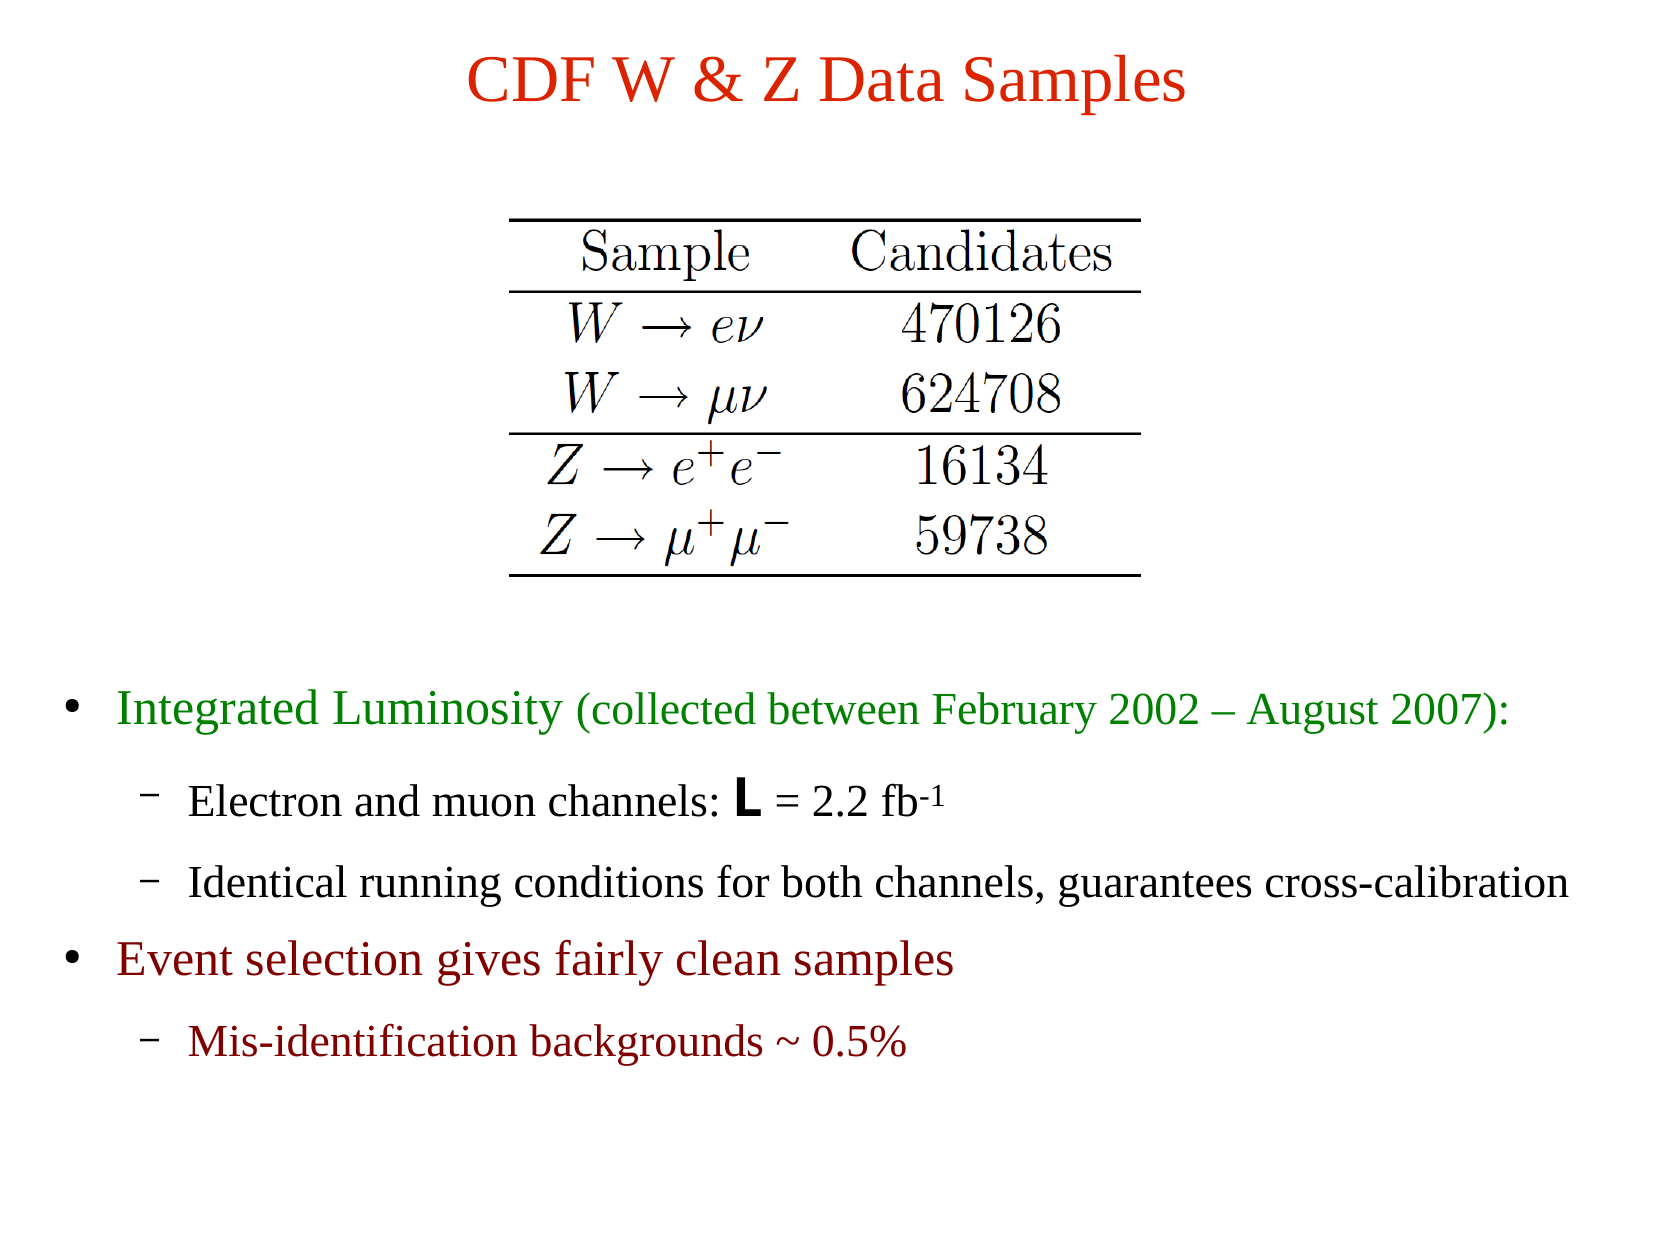

# CDF W & Z Data Samples
Integrated Luminosity (collected between February 2002 – August 2007):
Electron and muon channels: L = 2.2 fb-1
Identical running conditions for both channels, guarantees cross-calibration
Event selection gives fairly clean samples
Mis-identification backgrounds ~ 0.5%